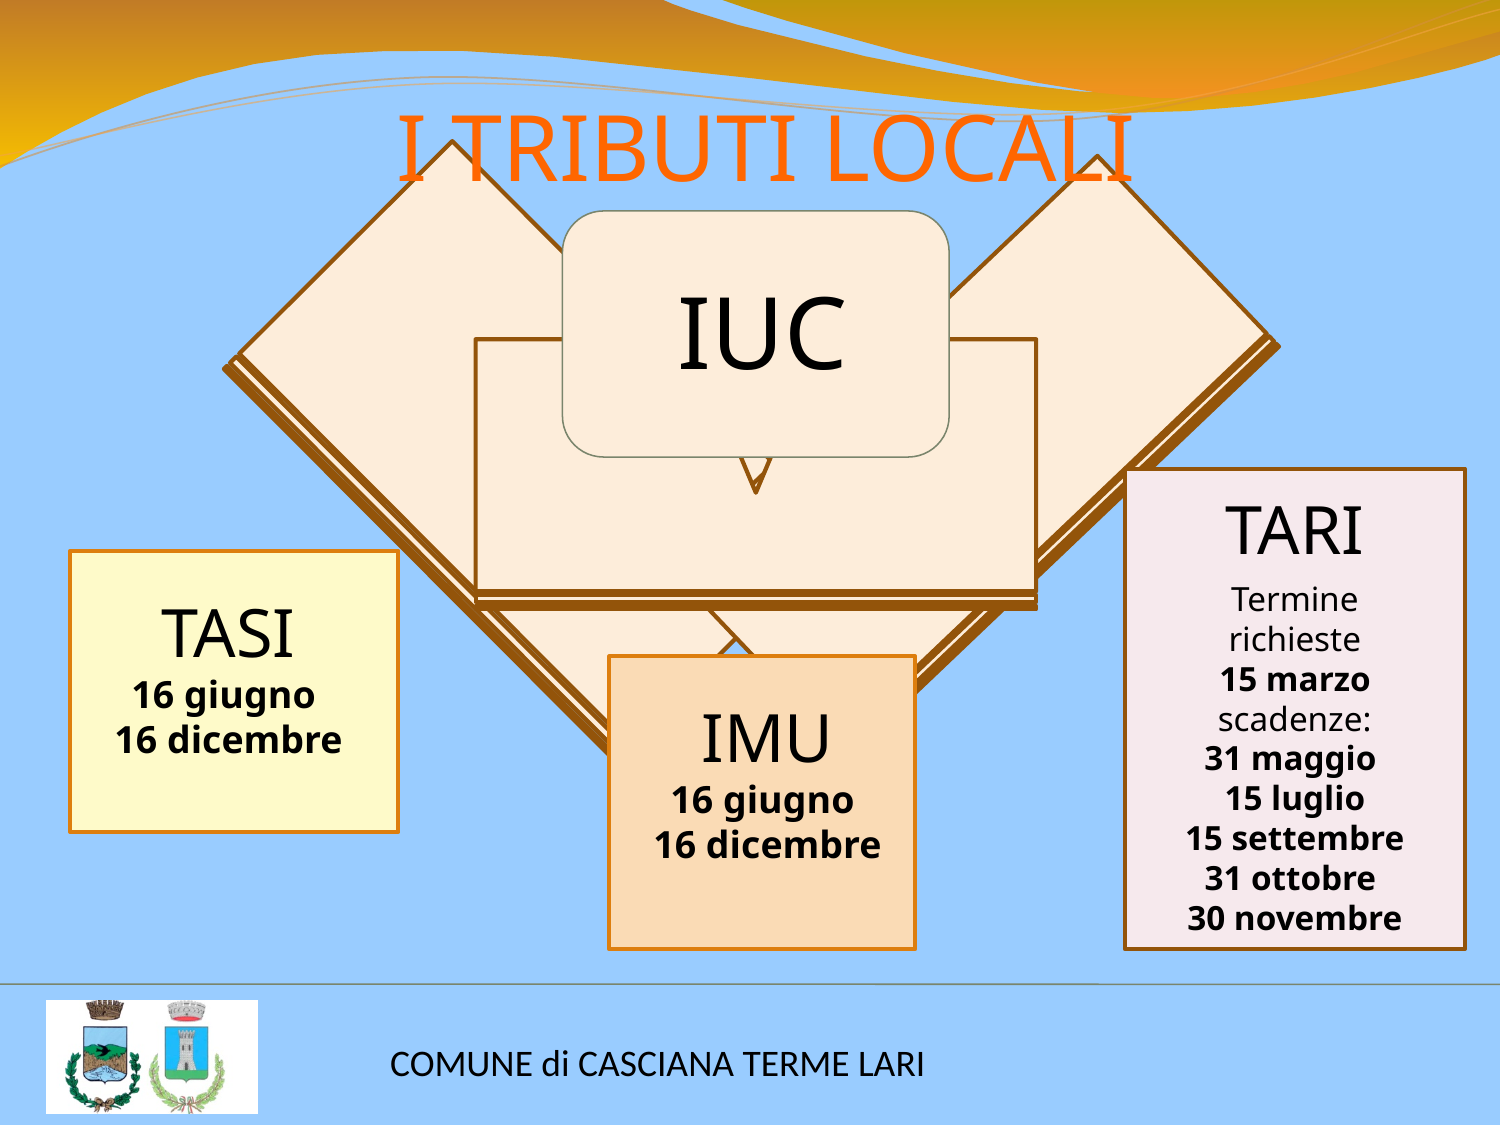

I TRIBUTI LOCALI
IUC
TARI
Termine richieste
15 marzo
scadenze:
31 maggio
15 luglio
15 settembre
31 ottobre
30 novembre
TASI
16 giugno
16 dicembre
IMU
16 giugno
16 dicembre
COMUNE di CASCIANA TERME LARI